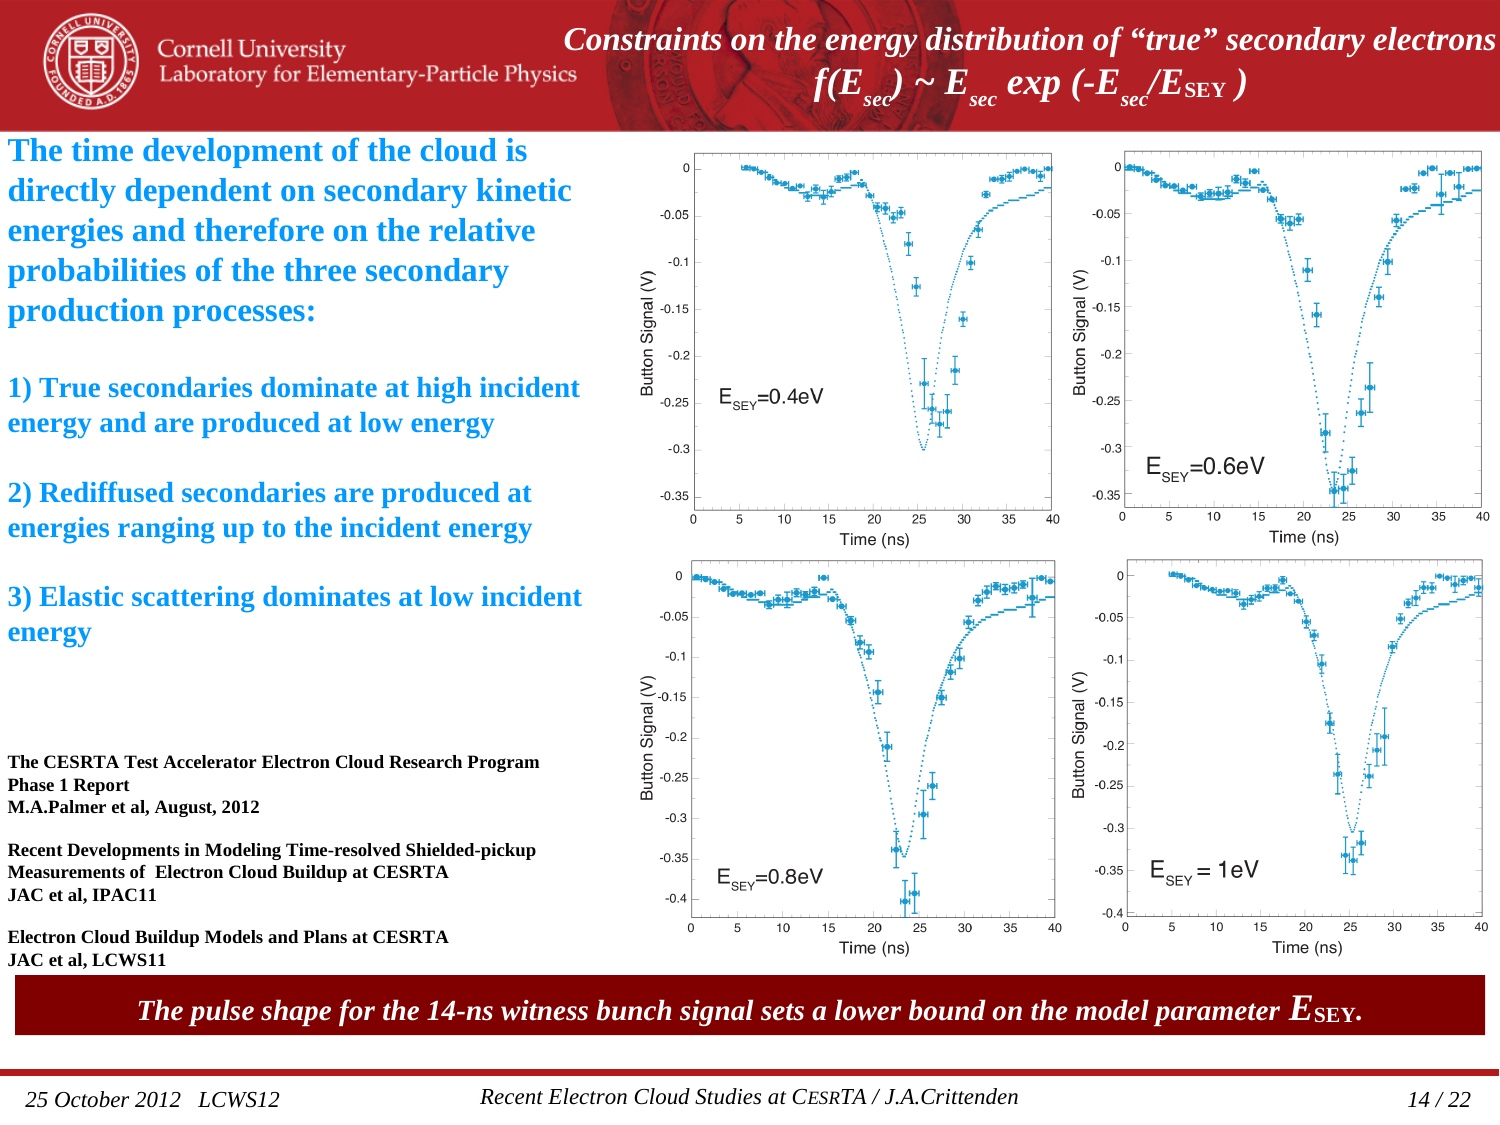

# Constraints on the energy distribution of “true” secondary electrons f(Esec) ~ Esec exp (-Esec/ESEY )
The time development of the cloud is directly dependent on secondary kinetic energies and therefore on the relative probabilities of the three secondary production processes:
1) True secondaries dominate at high incident energy and are produced at low energy
2) Rediffused secondaries are produced at energies ranging up to the incident energy
3) Elastic scattering dominates at low incident energy
The CESRTA Test Accelerator Electron Cloud Research Program Phase 1 Report
M.A.Palmer et al, August, 2012
Recent Developments in Modeling Time-resolved Shielded-pickup Measurements of Electron Cloud Buildup at CESRTA
JAC et al, IPAC11
Electron Cloud Buildup Models and Plans at CESRTA
JAC et al, LCWS11
The pulse shape for the 14-ns witness bunch signal sets a lower bound on the model parameter ESEY.